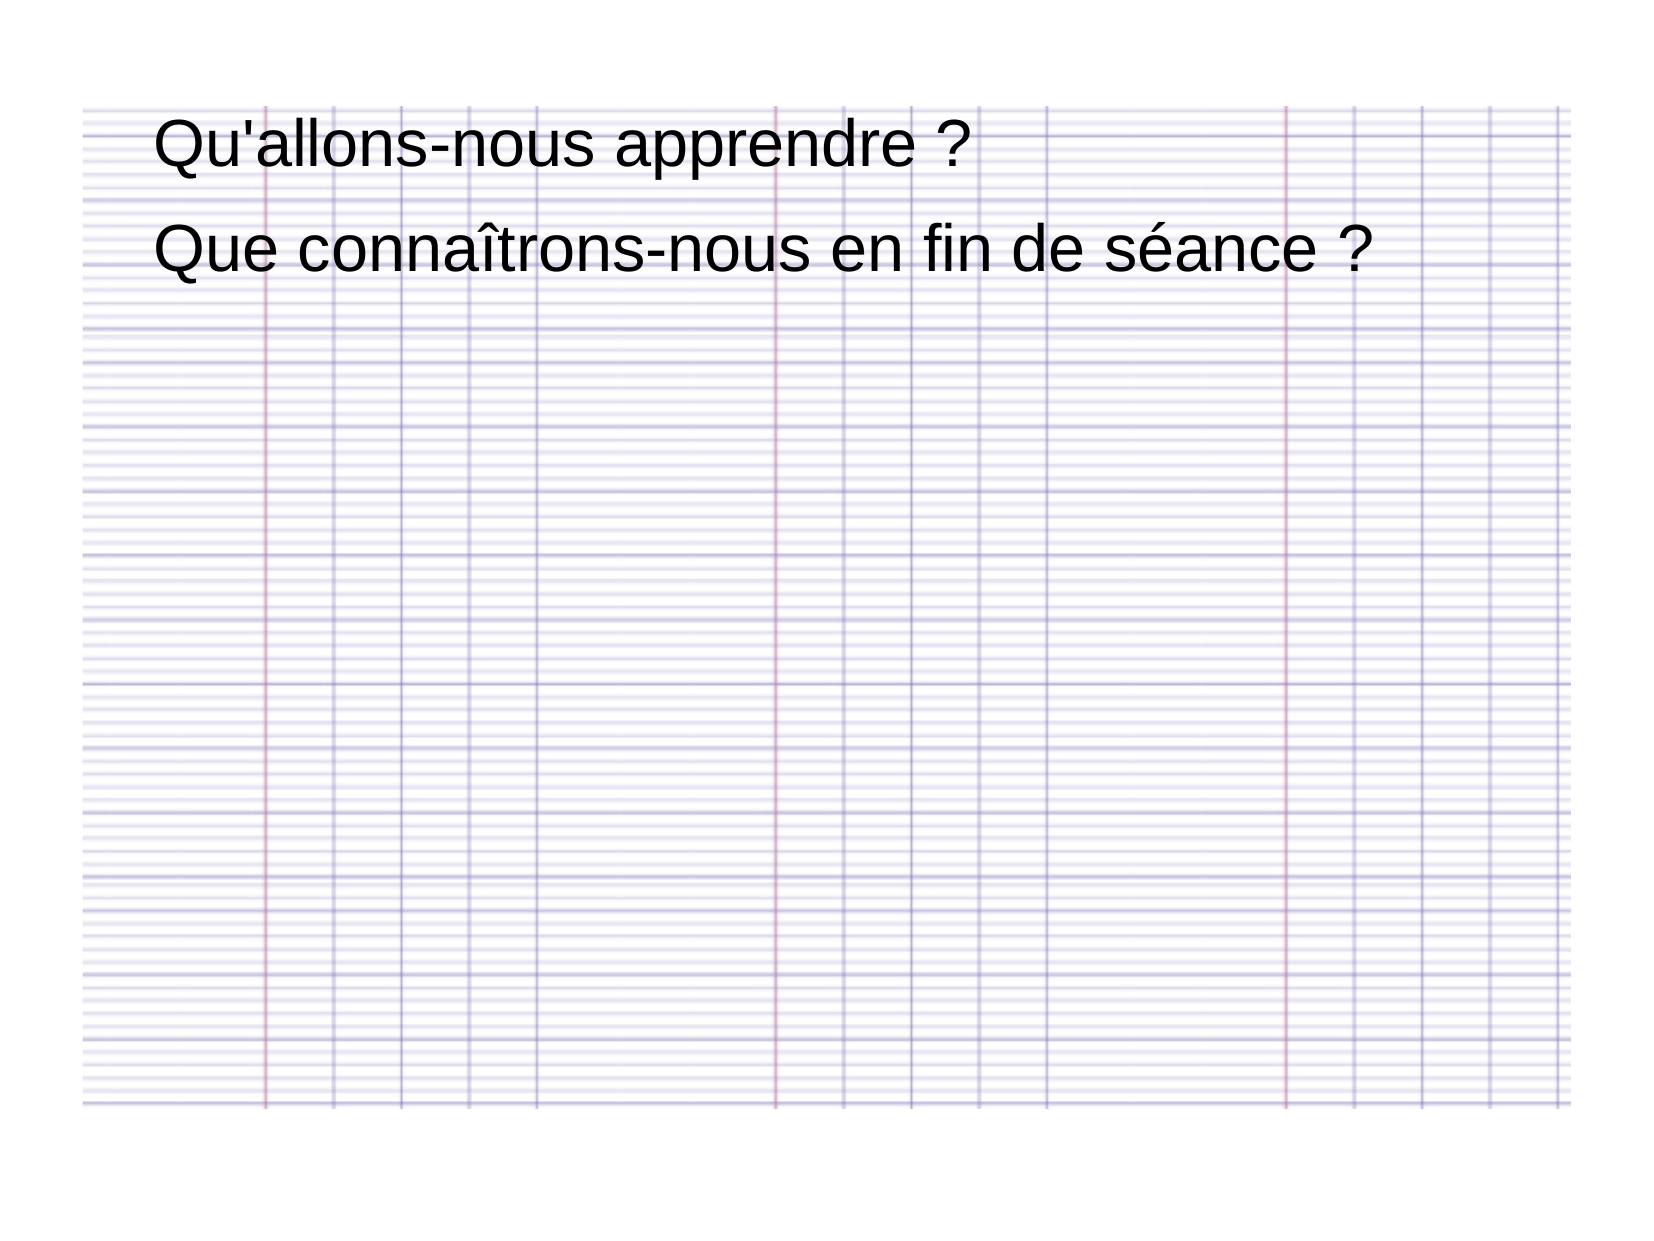

# Qu'allons-nous apprendre ?
Que connaîtrons-nous en fin de séance ?